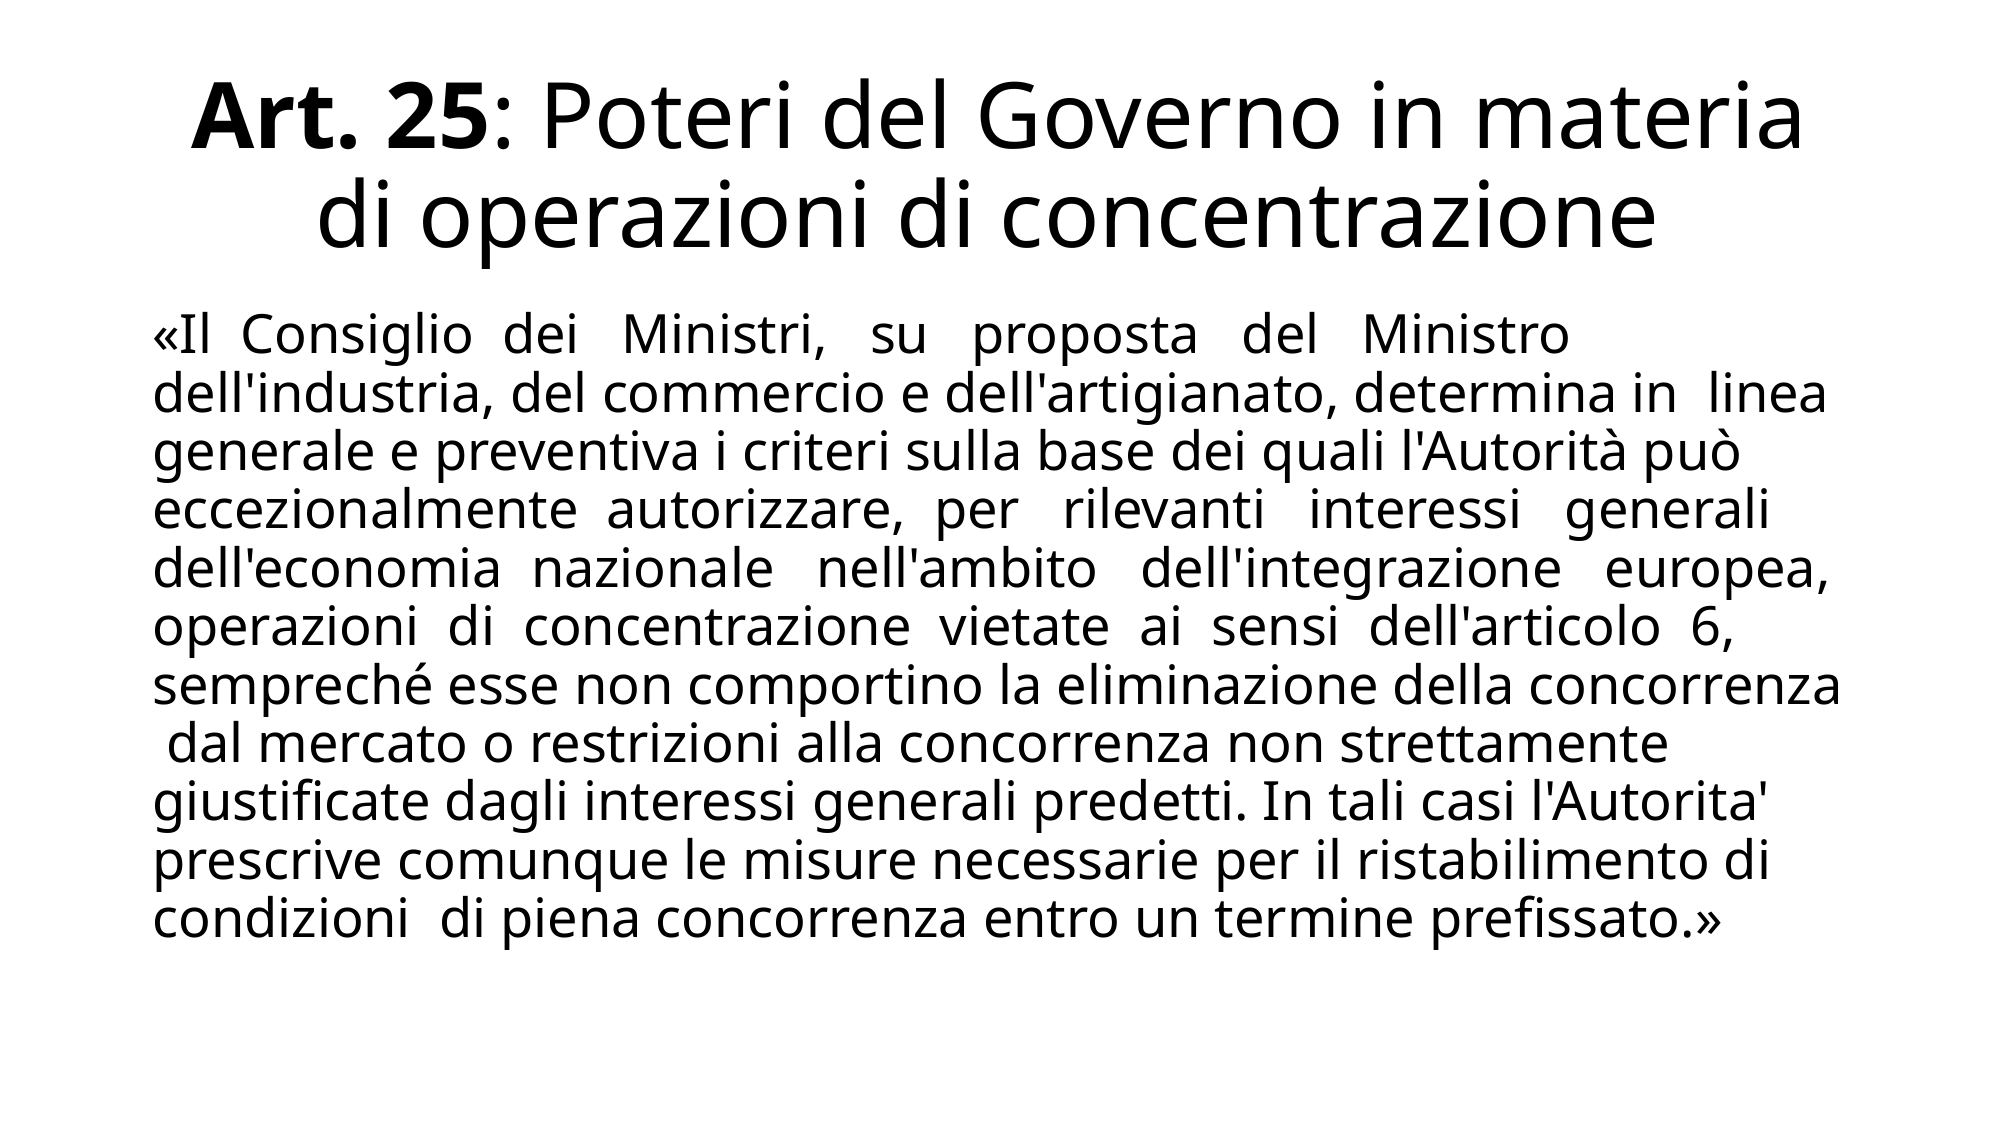

# Art. 25: Poteri del Governo in materia di operazioni di concentrazione
«Il Consiglio dei Ministri, su proposta del Ministro dell'industria, del commercio e dell'artigianato, determina in linea generale e preventiva i criteri sulla base dei quali l'Autorità può eccezionalmente autorizzare, per rilevanti interessi generali dell'economia nazionale nell'ambito dell'integrazione europea, operazioni di concentrazione vietate ai sensi dell'articolo 6, sempreché esse non comportino la eliminazione della concorrenza dal mercato o restrizioni alla concorrenza non strettamente giustificate dagli interessi generali predetti. In tali casi l'Autorita' prescrive comunque le misure necessarie per il ristabilimento di condizioni di piena concorrenza entro un termine prefissato.»